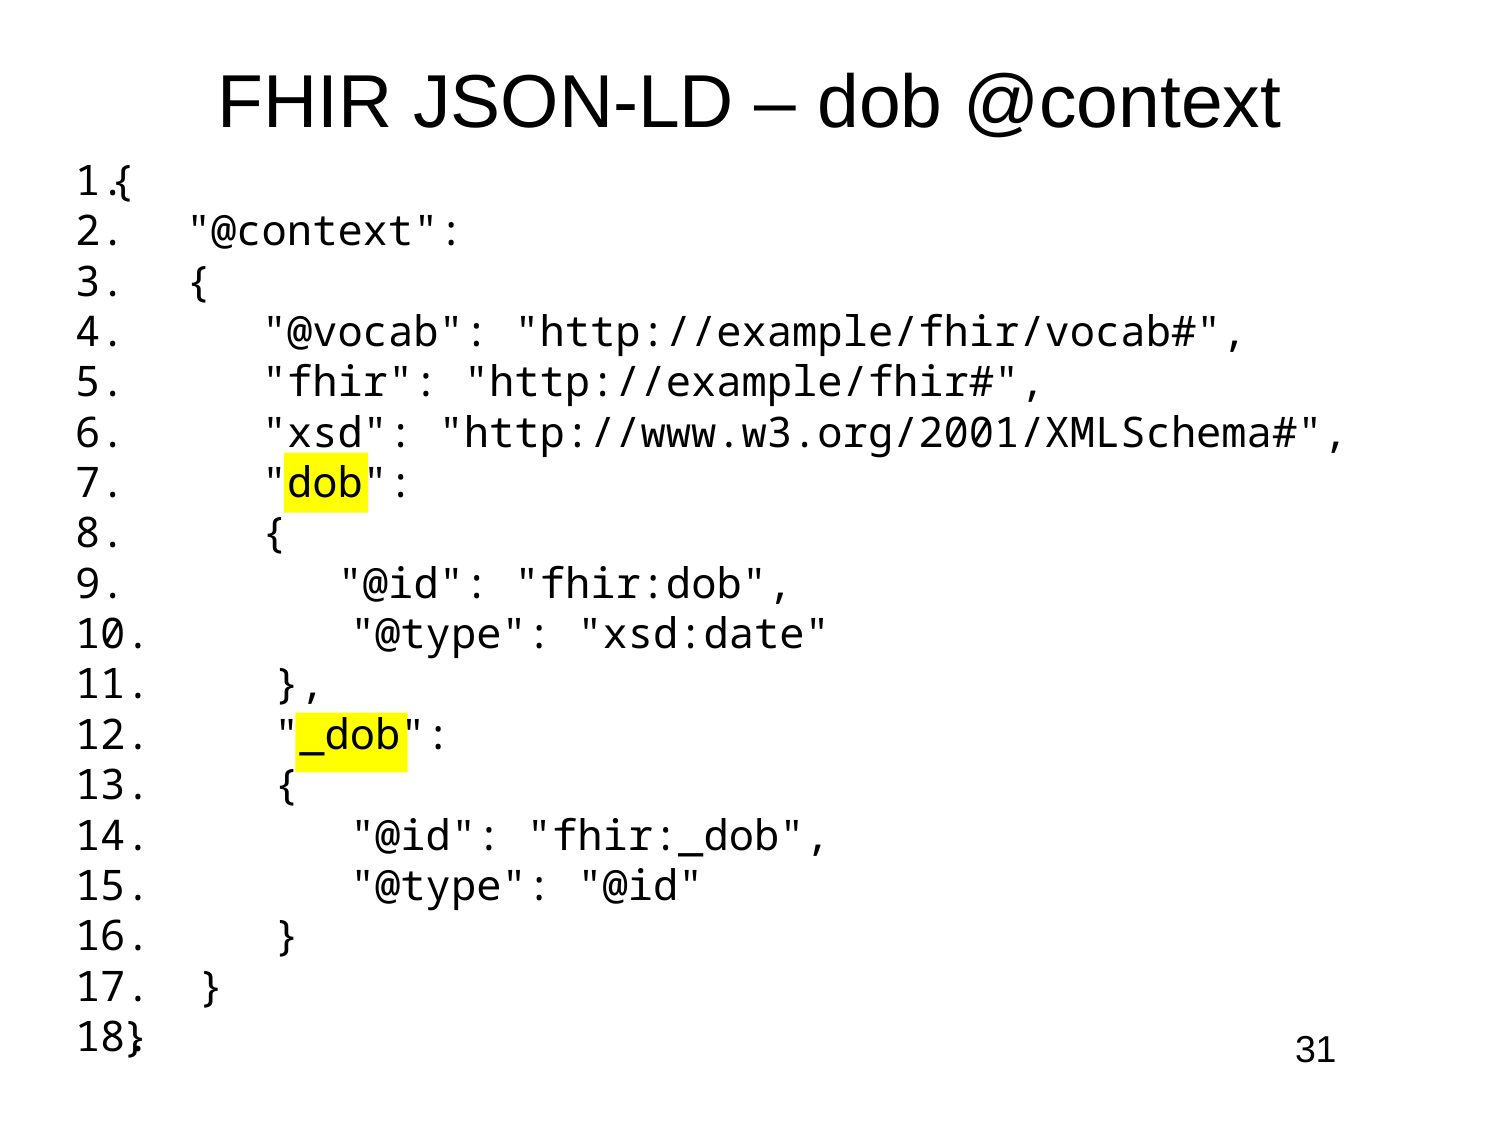

# FHIR JSON-LD – dob @context
{
 "@context":
 {
 "@vocab": "http://example/fhir/vocab#",
 "fhir": "http://example/fhir#",
 "xsd": "http://www.w3.org/2001/XMLSchema#",
 "dob":
 {
 "@id": "fhir:dob",
 "@type": "xsd:date"
 },
 "_dob":
 {
 "@id": "fhir:_dob",
 "@type": "@id"
 }
 }
}
31